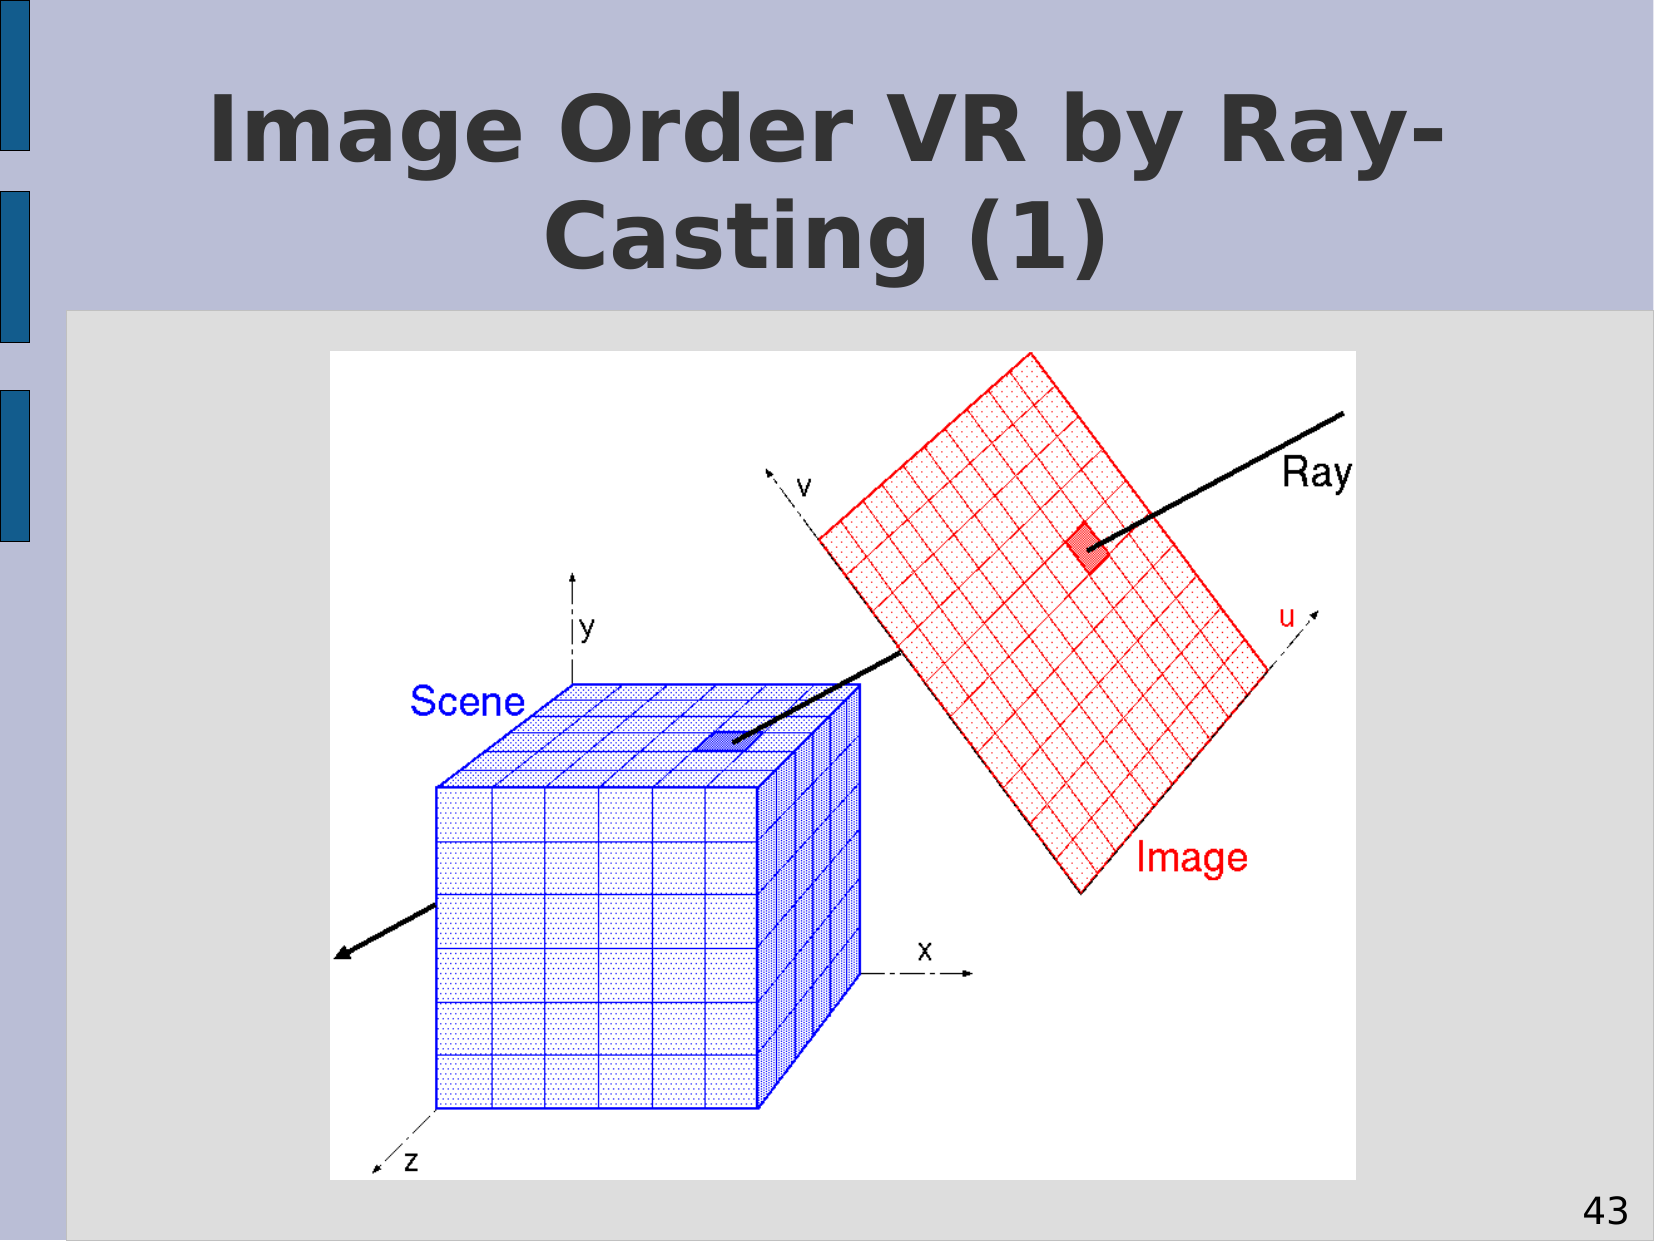

# Image Order VR by Ray-Casting (1)